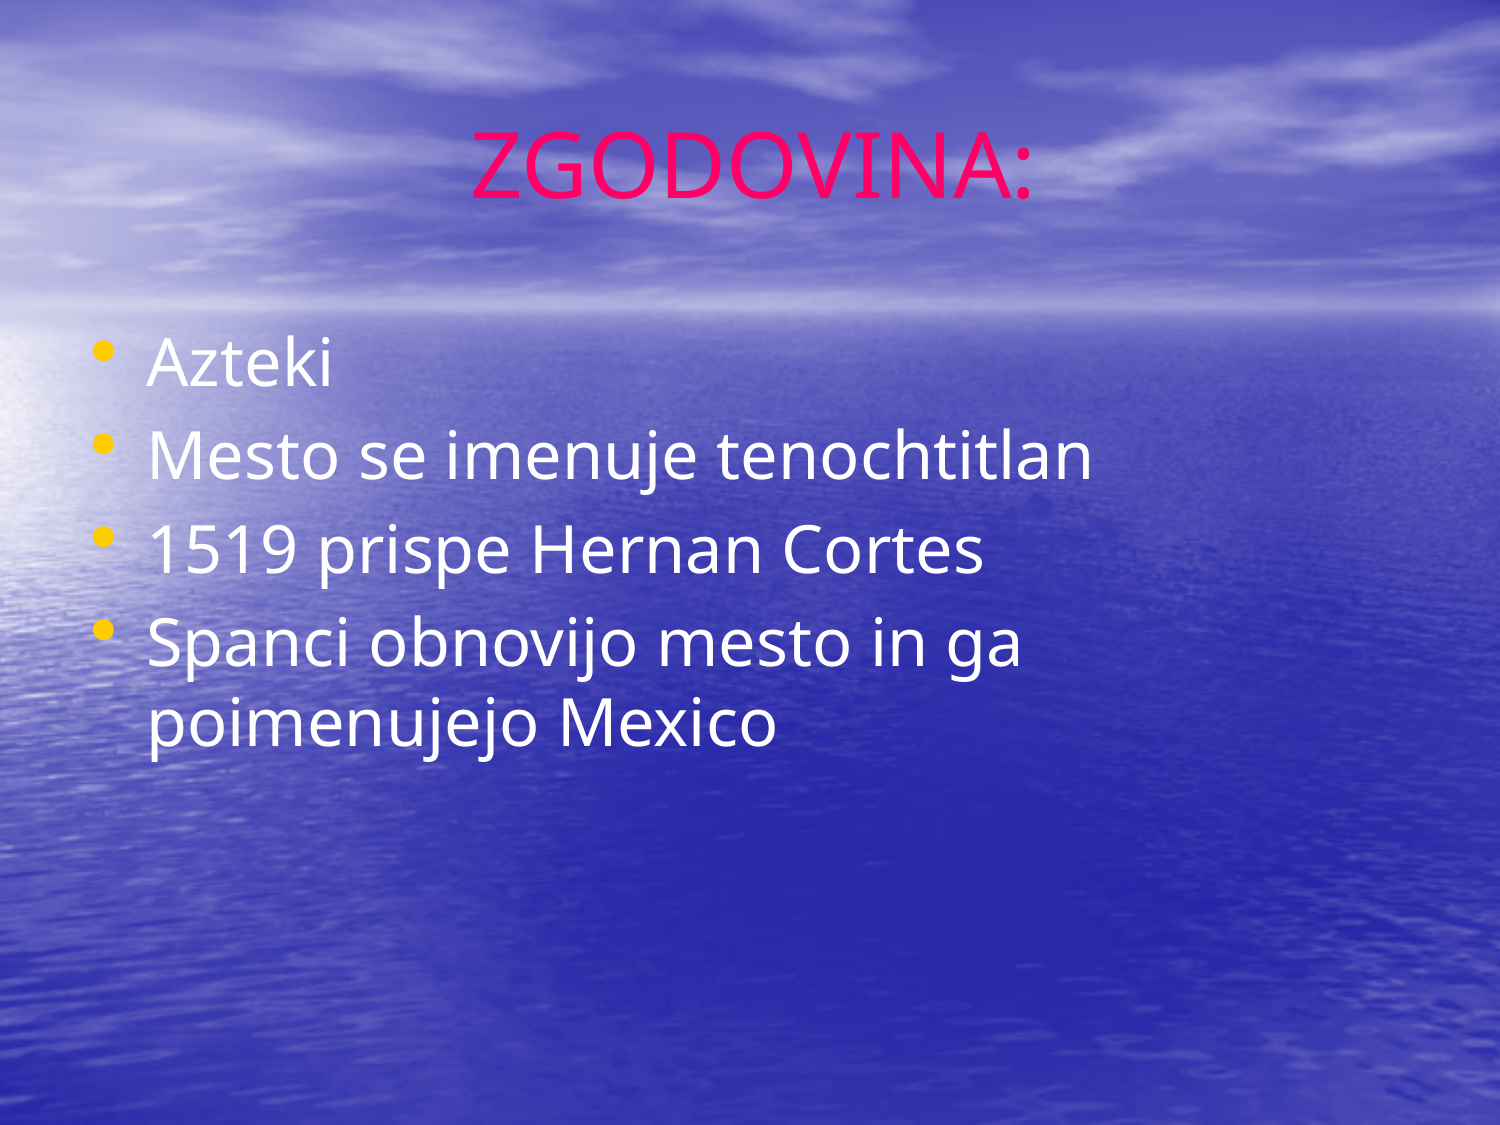

# ZGODOVINA:
Azteki
Mesto se imenuje tenochtitlan
1519 prispe Hernan Cortes
Spanci obnovijo mesto in ga poimenujejo Mexico